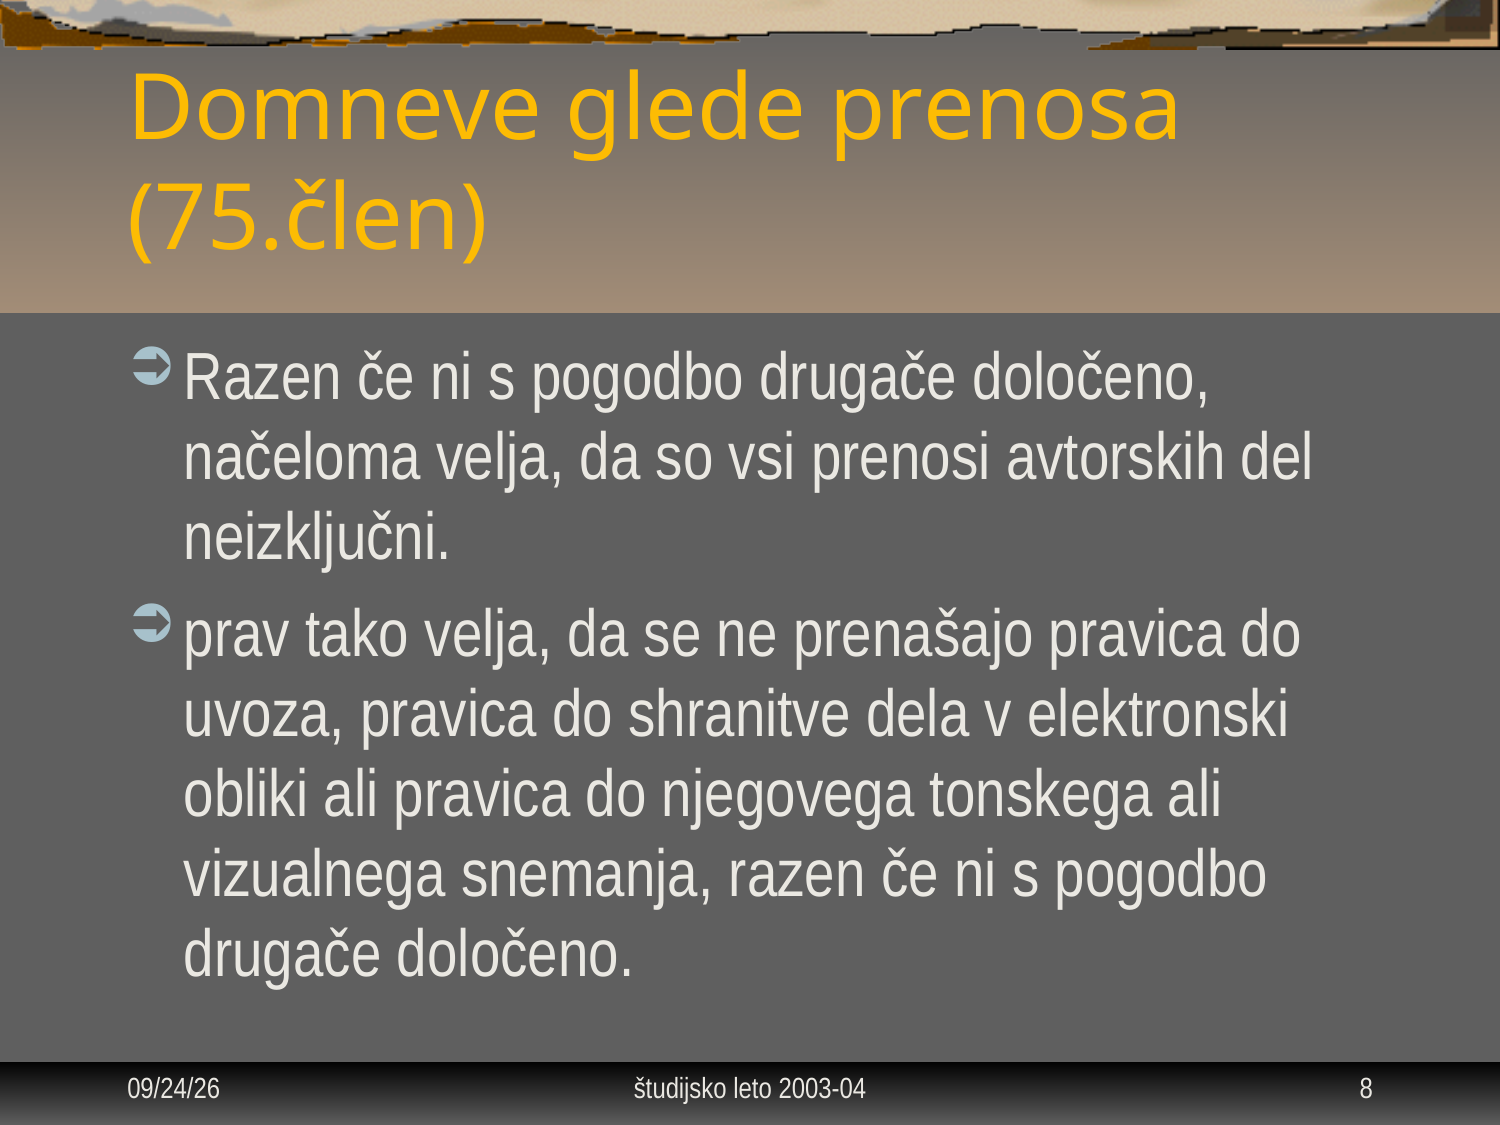

# Domneve glede prenosa (75.člen)
Razen če ni s pogodbo drugače določeno, načeloma velja, da so vsi prenosi avtorskih del neizključni.
prav tako velja, da se ne prenašajo pravica do uvoza, pravica do shranitve dela v elektronski obliki ali pravica do njegovega tonskega ali vizualnega snemanja, razen če ni s pogodbo drugače določeno.
študijsko leto 2003-04